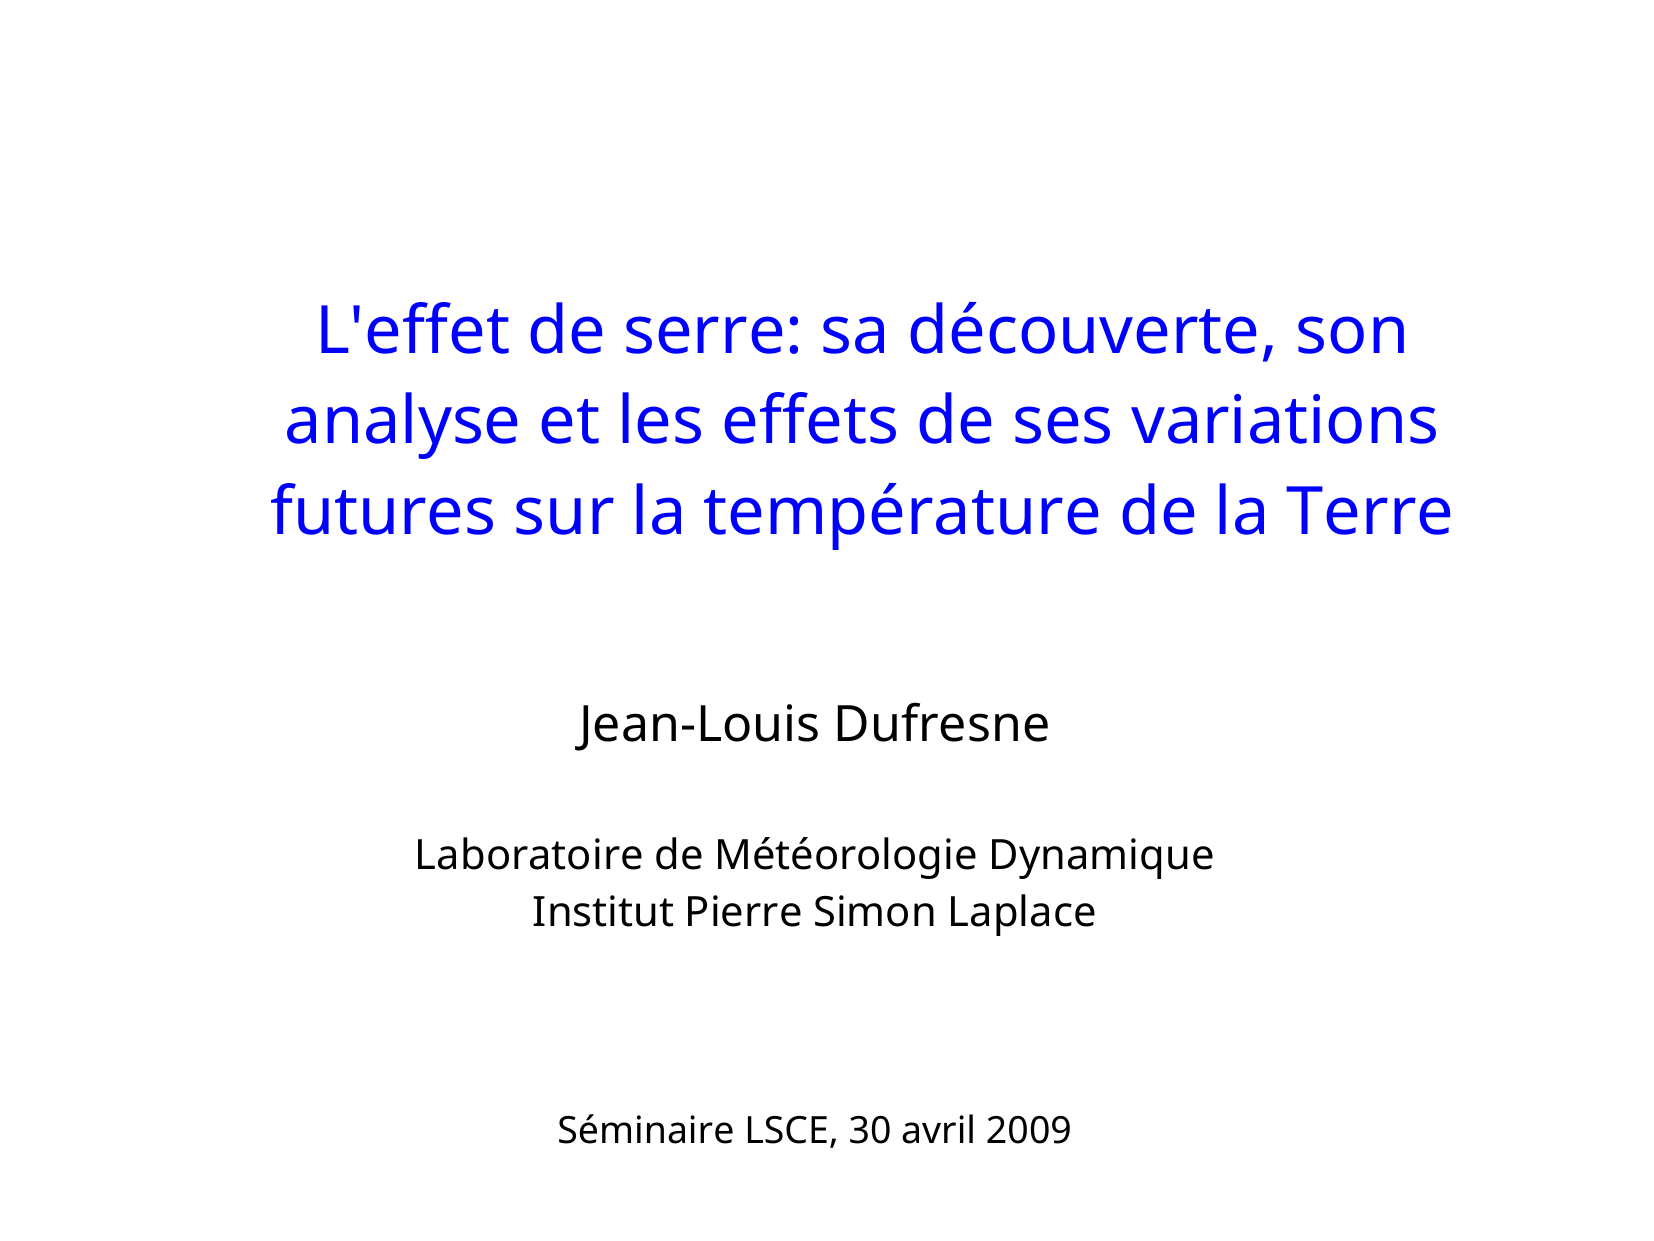

L'effet de serre: sa découverte, son analyse et les effets de ses variations futures sur la température de la Terre
Jean-Louis Dufresne
Laboratoire de Météorologie Dynamique
Institut Pierre Simon Laplace
Séminaire LSCE, 30 avril 2009